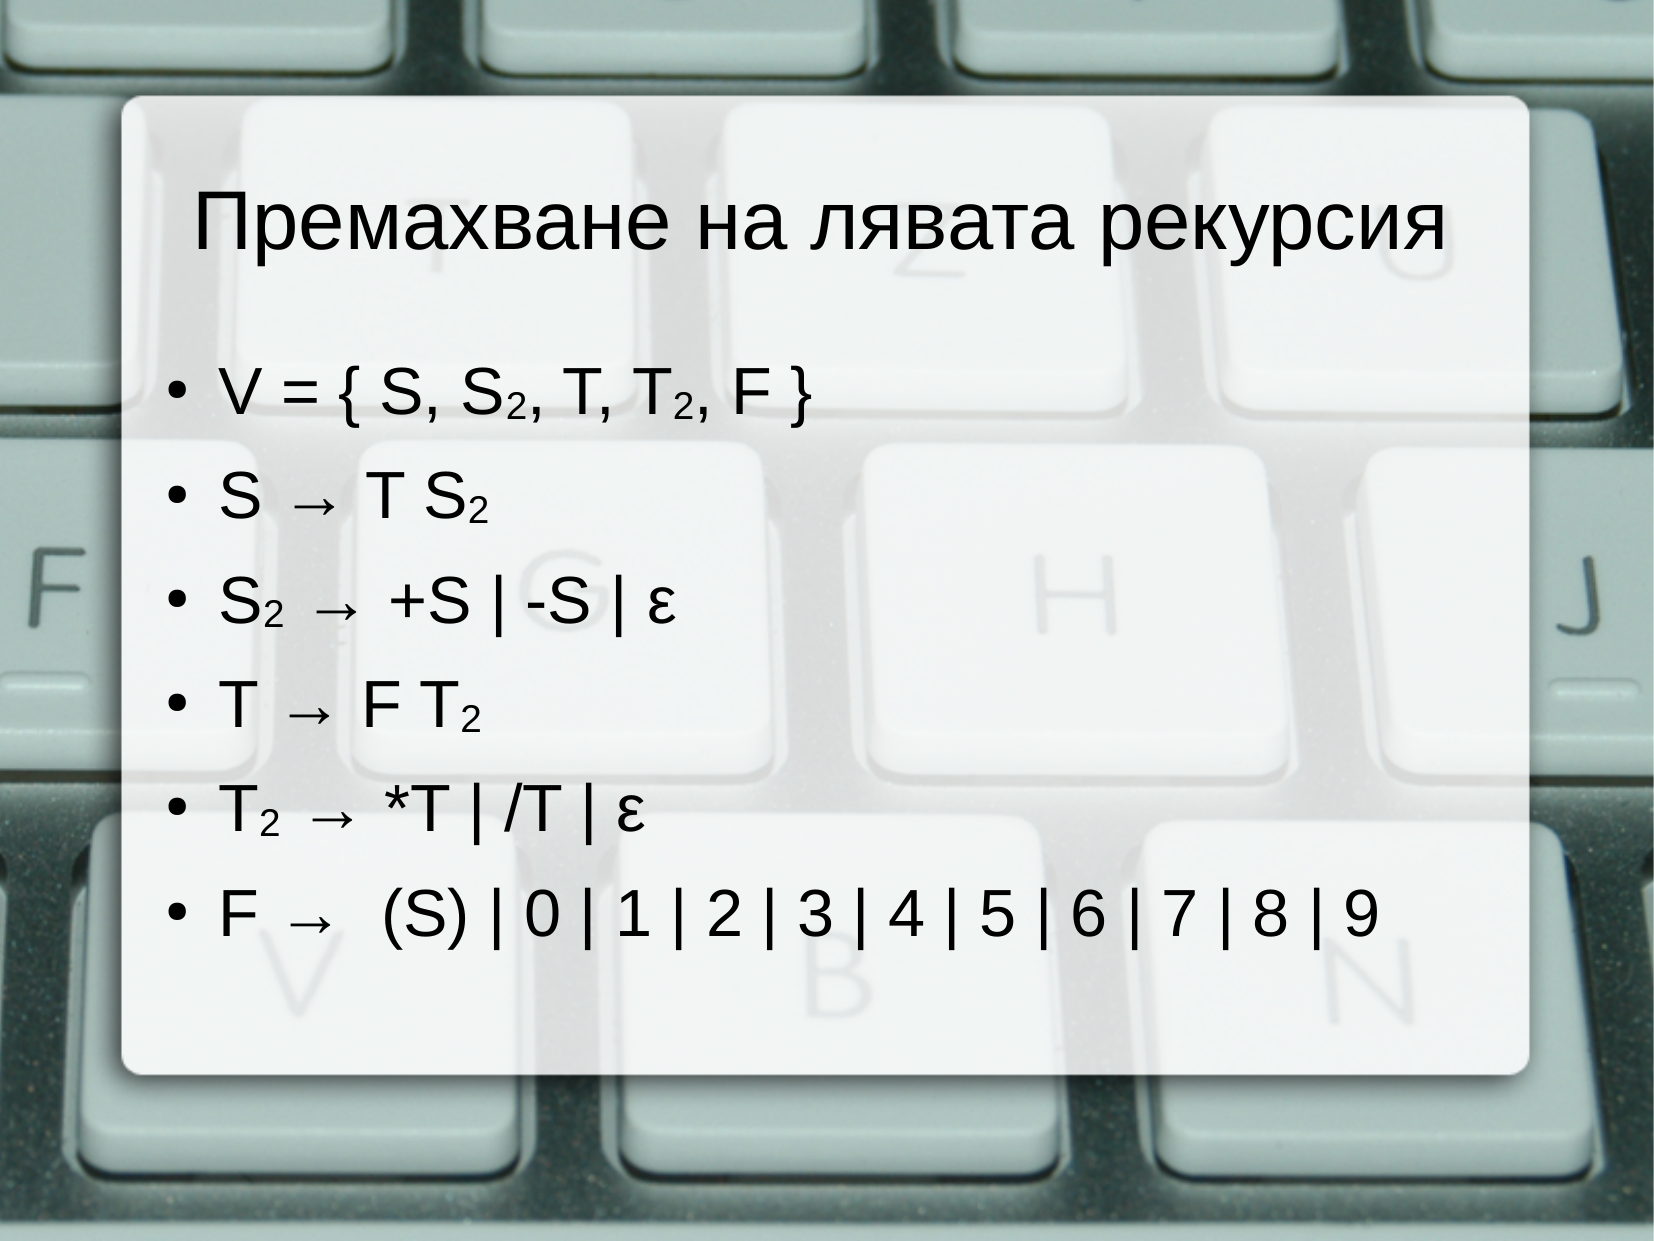

Премахване на лявата рекурсия
# V = { S, S2, T, T2, F }
S → T S2
S2 → +S | -S | ε
T → F T2
T2 → *T | /T | ε
F → (S) | 0 | 1 | 2 | 3 | 4 | 5 | 6 | 7 | 8 | 9